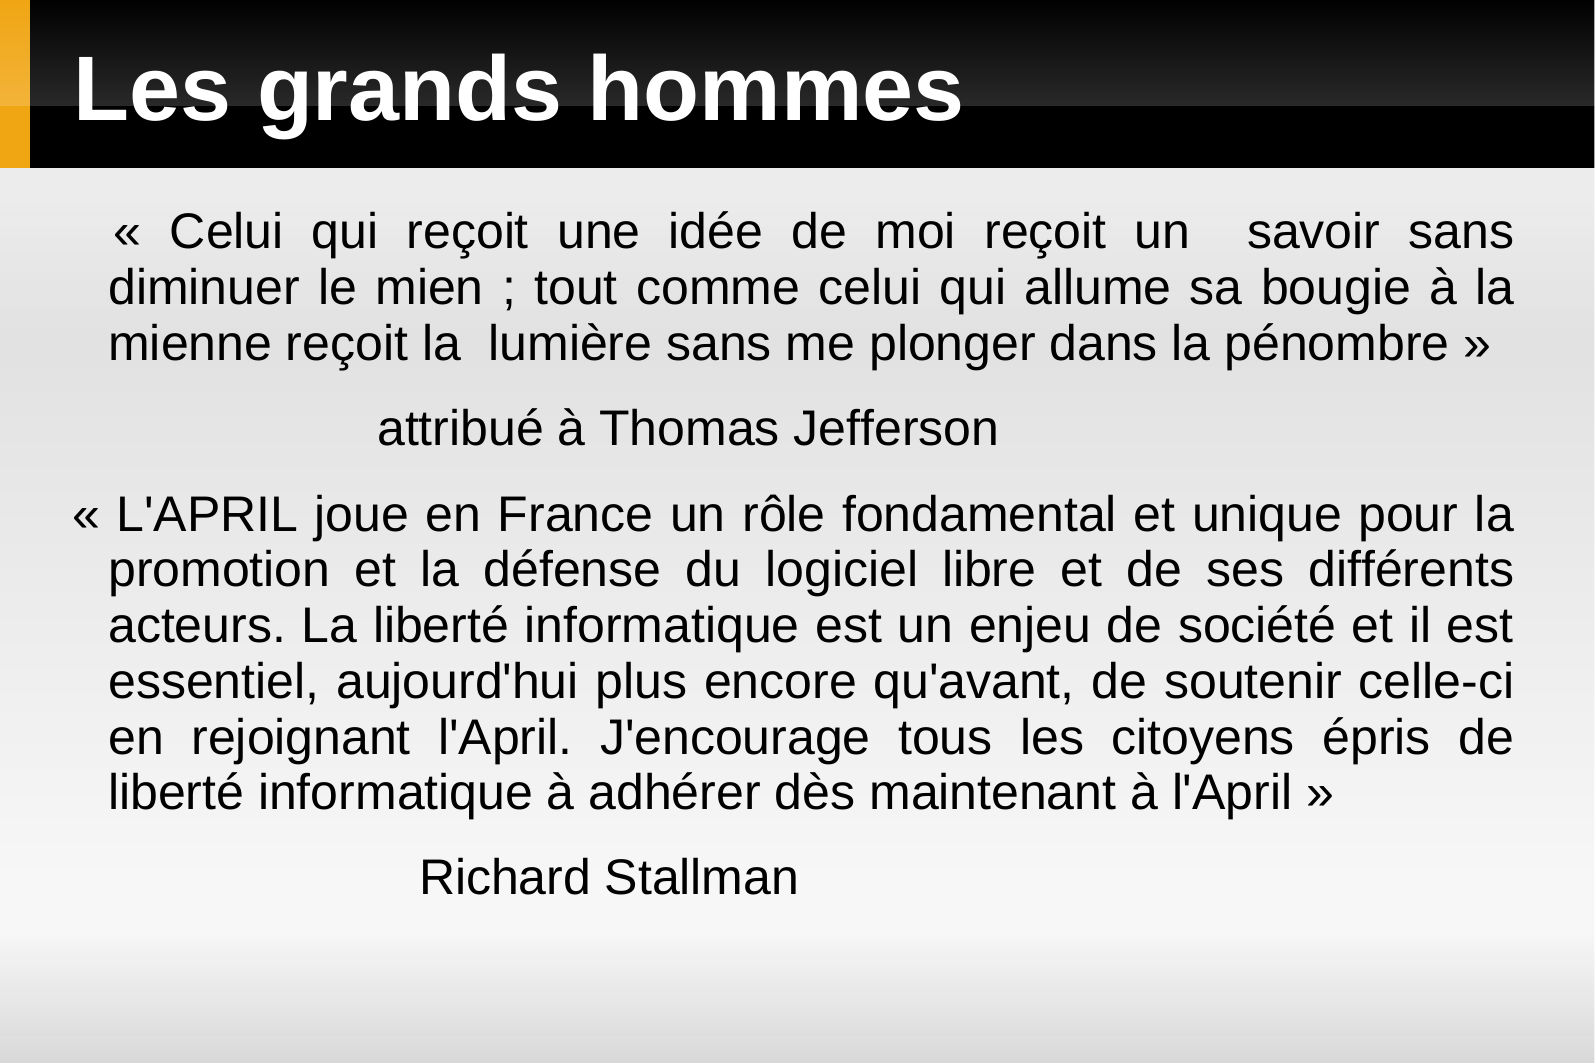

# Les grands hommes
 « Celui qui reçoit une idée de moi reçoit un savoir sans diminuer le mien ; tout comme celui qui allume sa bougie à la mienne reçoit la lumière sans me plonger dans la pénombre »
 attribué à Thomas Jefferson
 « L'APRIL joue en France un rôle fondamental et unique pour la promotion et la défense du logiciel libre et de ses différents acteurs. La liberté informatique est un enjeu de société et il est essentiel, aujourd'hui plus encore qu'avant, de soutenir celle-ci en rejoignant l'April. J'encourage tous les citoyens épris de liberté informatique à adhérer dès maintenant à l'April »
 Richard Stallman